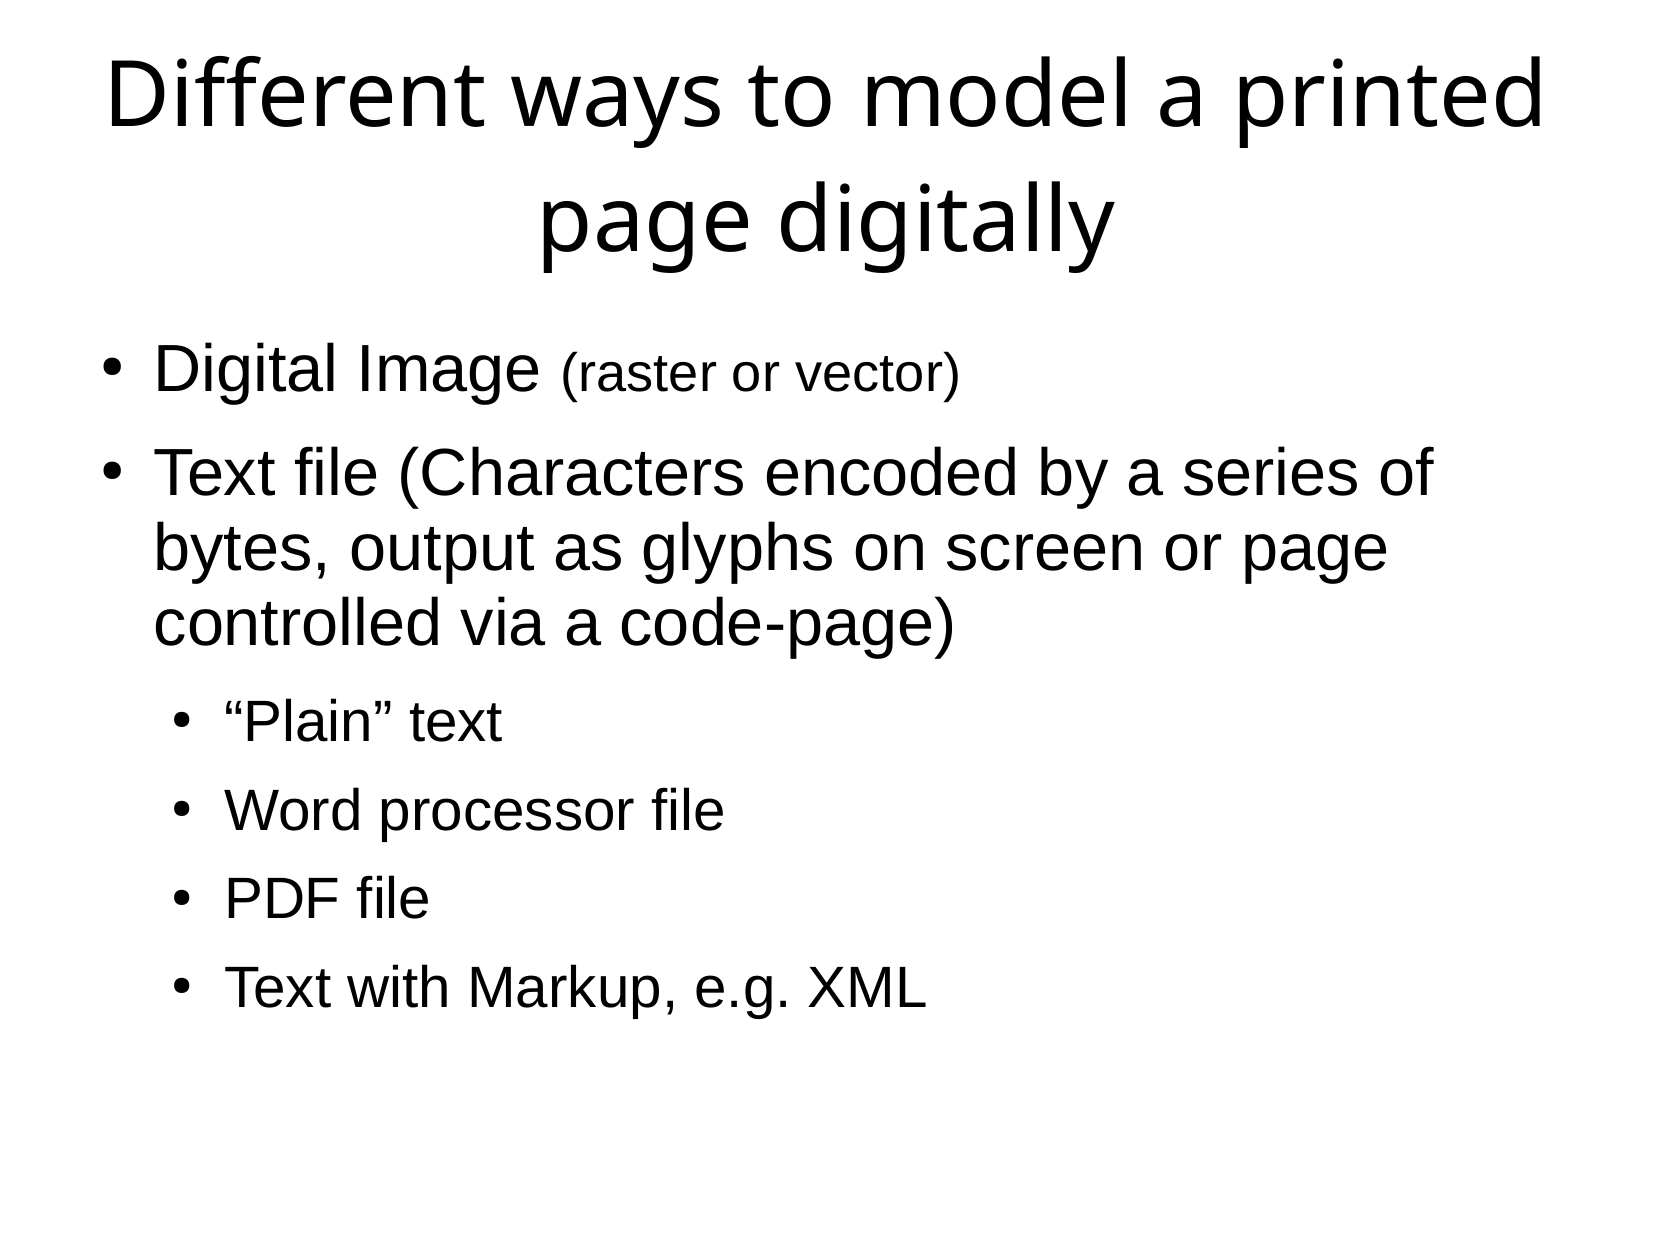

# Different ways to model a printed page digitally
Digital Image (raster or vector)
Text file (Characters encoded by a series of bytes, output as glyphs on screen or page controlled via a code-page)
“Plain” text
Word processor file
PDF file
Text with Markup, e.g. XML